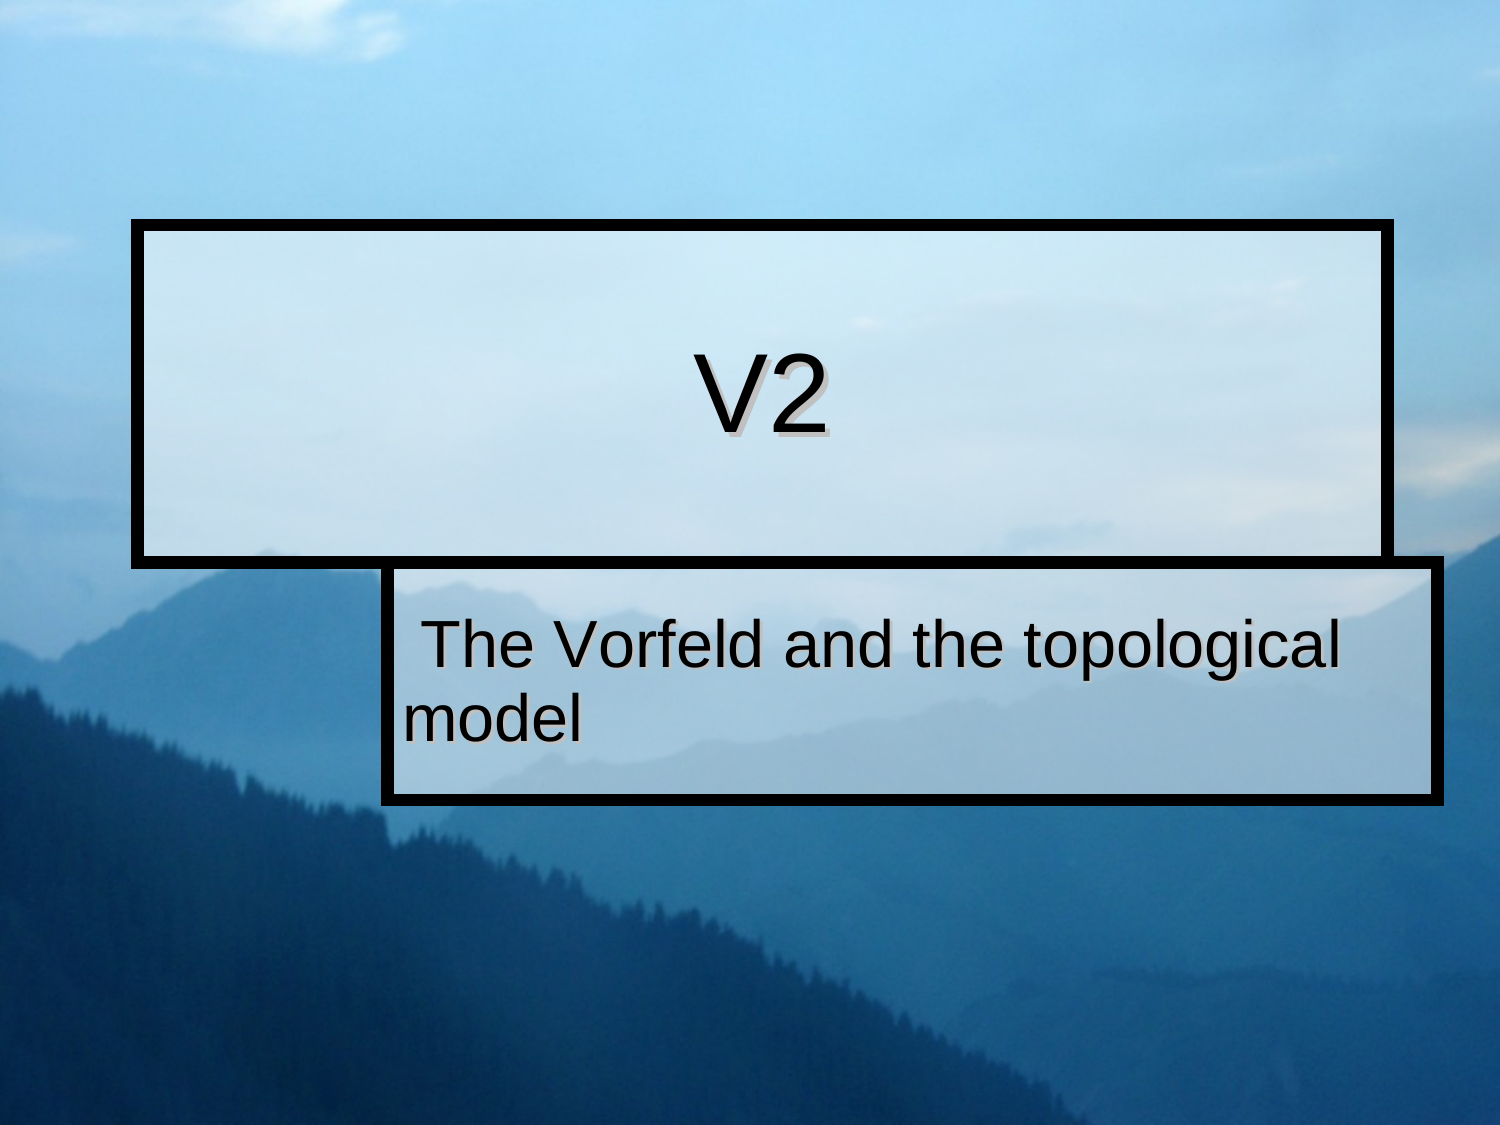

# V2
 The Vorfeld and the topological model